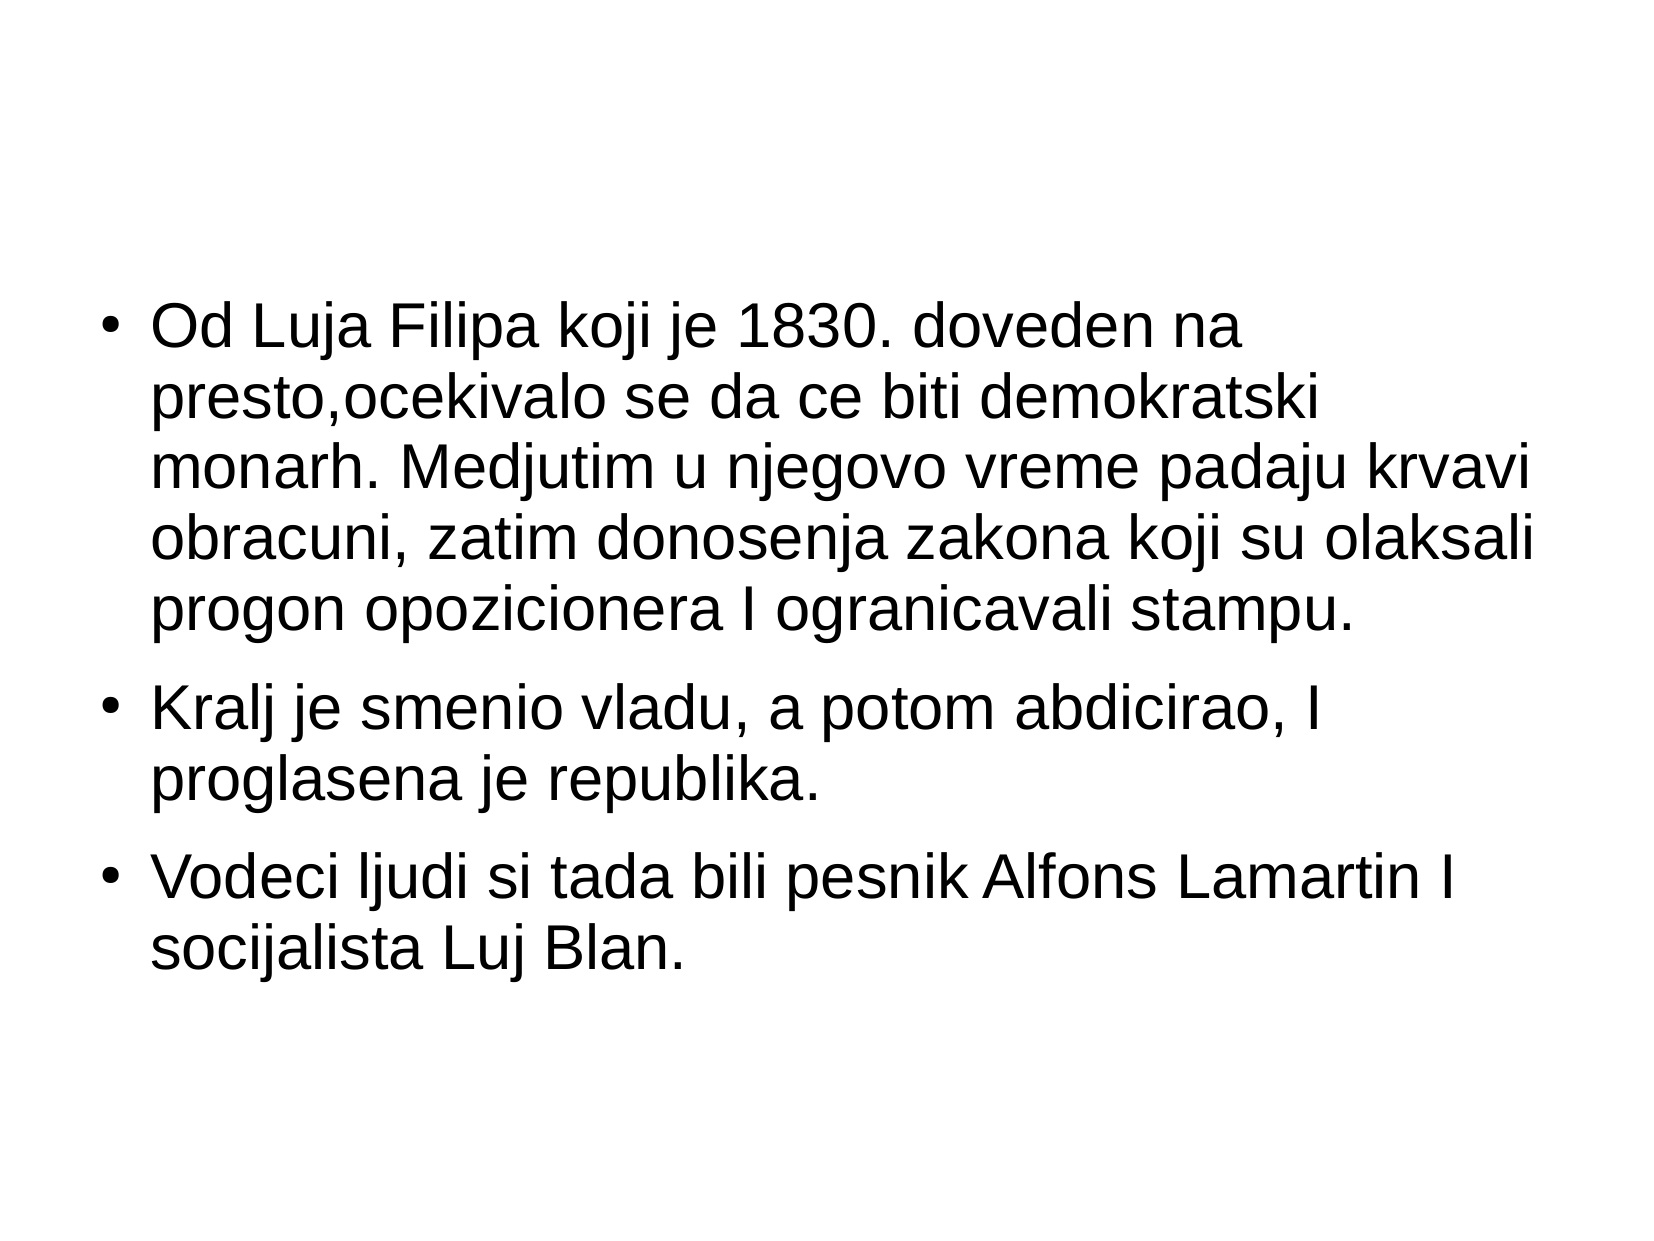

#
Od Luja Filipa koji je 1830. doveden na presto,ocekivalo se da ce biti demokratski monarh. Medjutim u njegovo vreme padaju krvavi obracuni, zatim donosenja zakona koji su olaksali progon opozicionera I ogranicavali stampu.
Kralj je smenio vladu, a potom abdicirao, I proglasena je republika.
Vodeci ljudi si tada bili pesnik Alfons Lamartin I socijalista Luj Blan.